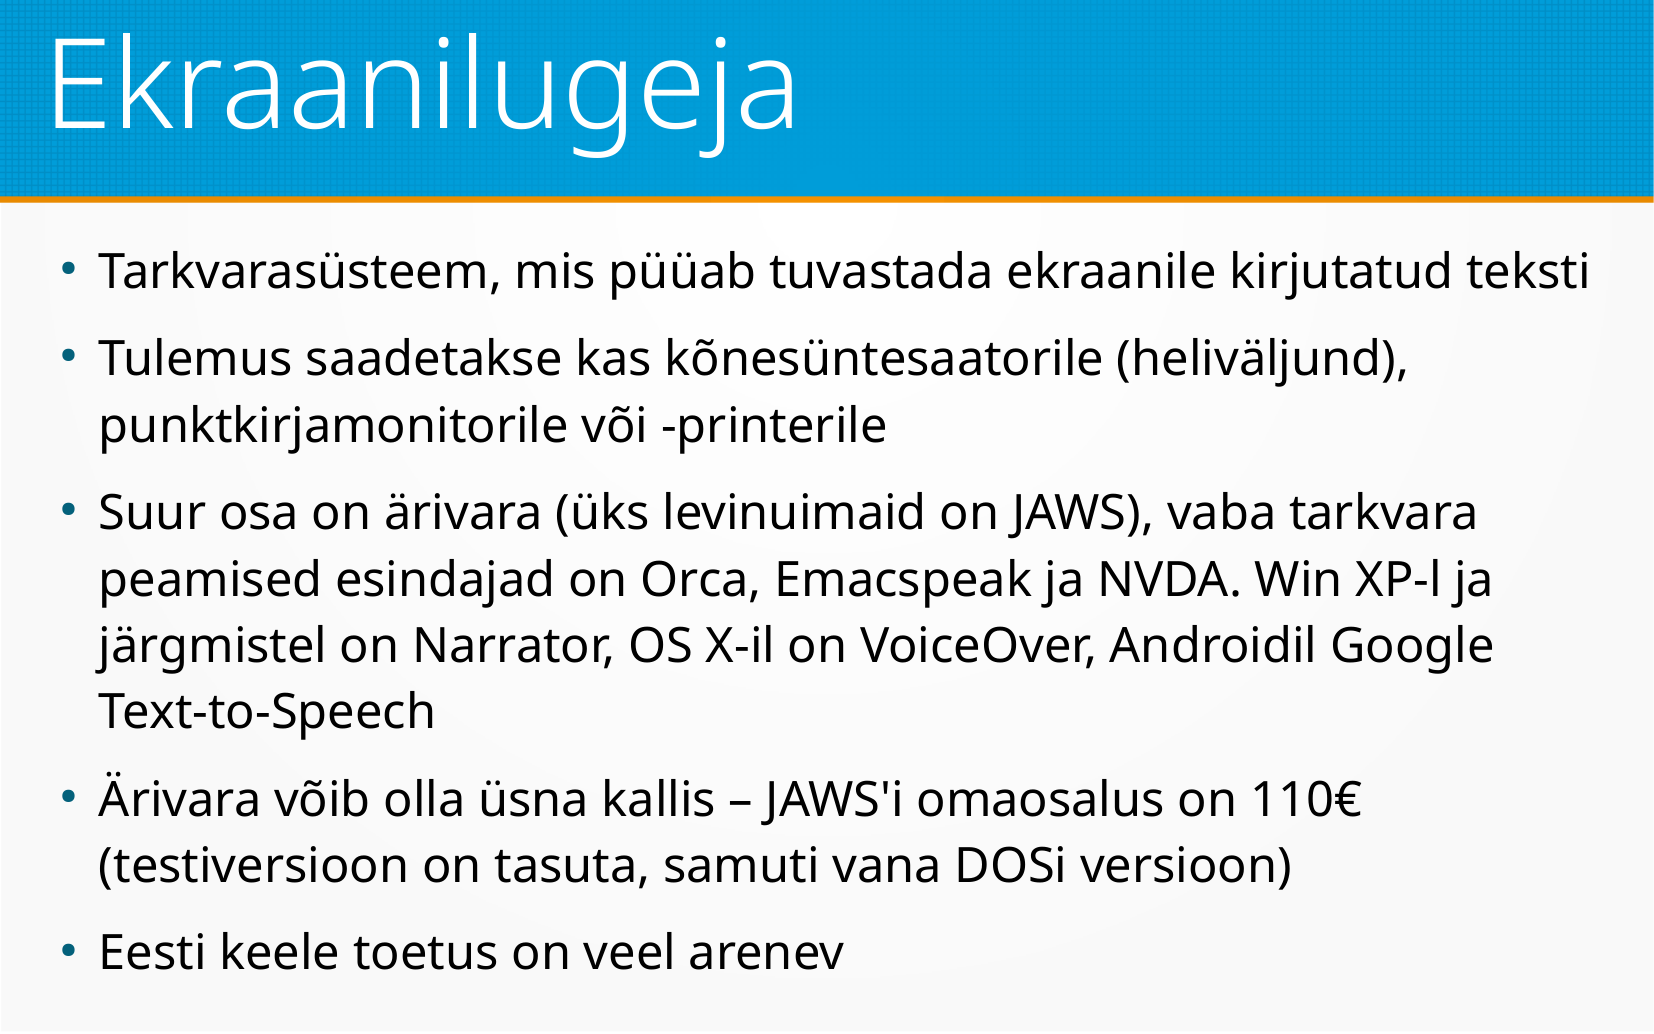

# Ekraanilugeja
Tarkvarasüsteem, mis püüab tuvastada ekraanile kirjutatud teksti
Tulemus saadetakse kas kõnesüntesaatorile (heliväljund), punktkirjamonitorile või -printerile
Suur osa on ärivara (üks levinuimaid on JAWS), vaba tarkvara peamised esindajad on Orca, Emacspeak ja NVDA. Win XP-l ja järgmistel on Narrator, OS X-il on VoiceOver, Androidil Google Text-to-Speech
Ärivara võib olla üsna kallis – JAWS'i omaosalus on 110€ (testiversioon on tasuta, samuti vana DOSi versioon)
Eesti keele toetus on veel arenev